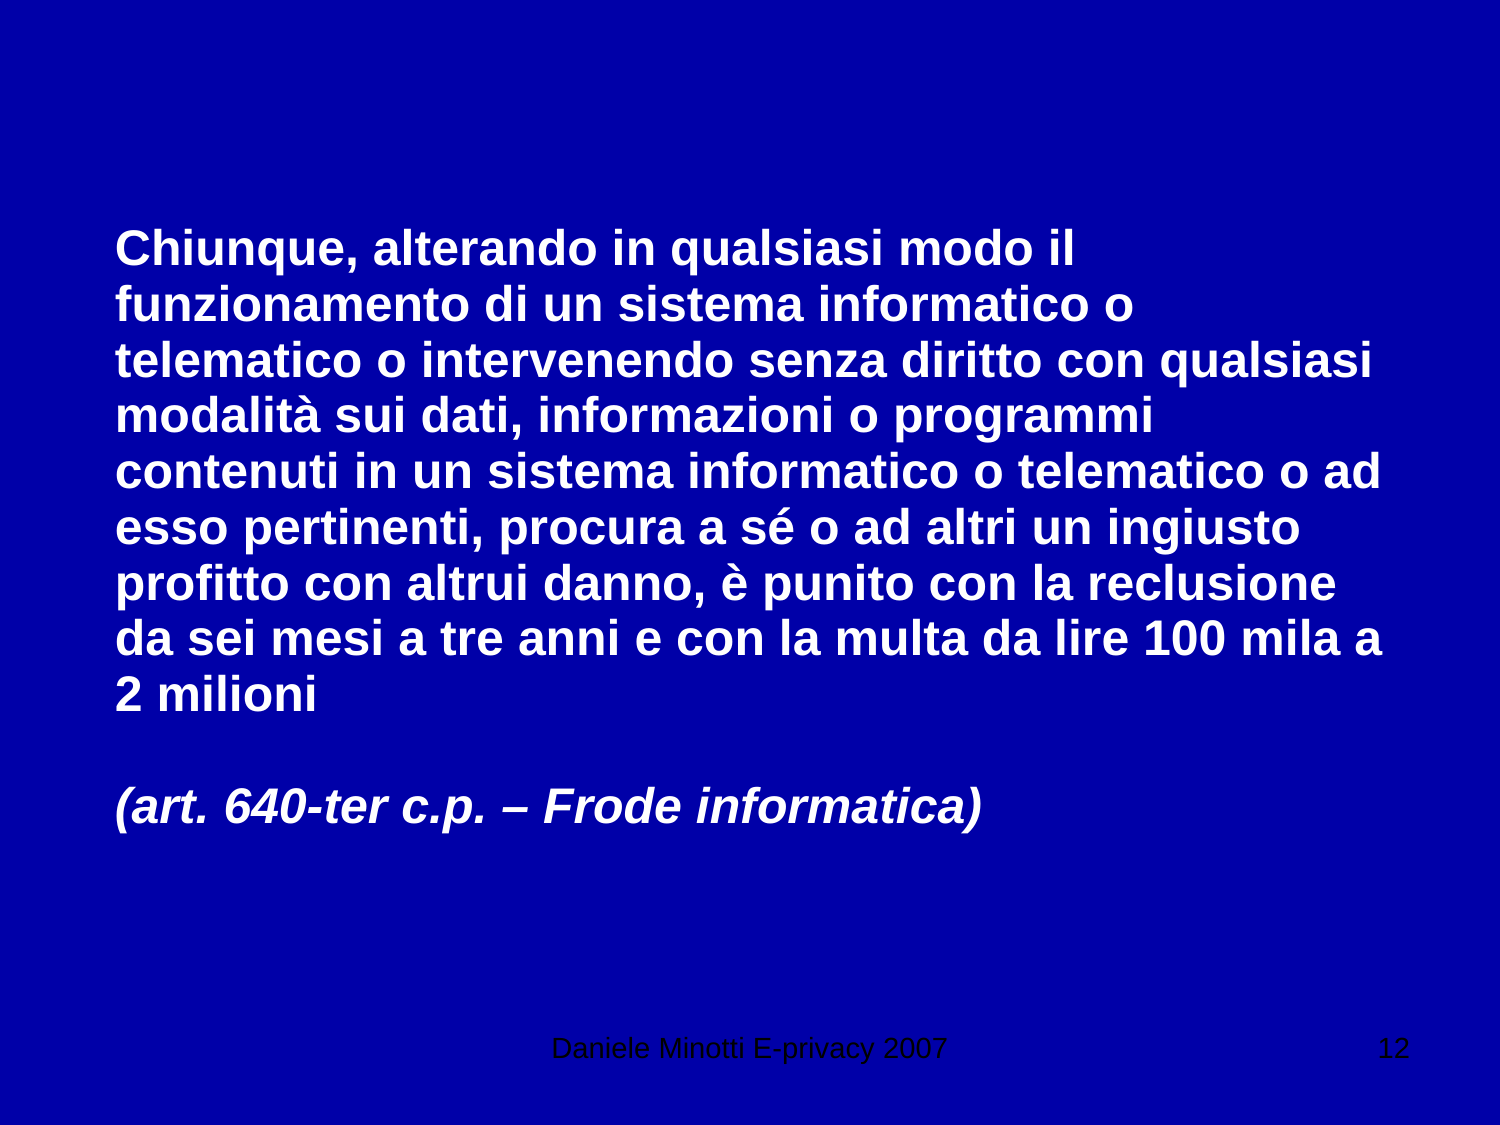

# Chiunque, alterando in qualsiasi modo il funzionamento di un sistema informatico o telematico o intervenendo senza diritto con qualsiasi modalità sui dati, informazioni o programmi contenuti in un sistema informatico o telematico o ad esso pertinenti, procura a sé o ad altri un ingiusto profitto con altrui danno, è punito con la reclusione da sei mesi a tre anni e con la multa da lire 100 mila a 2 milioni (art. 640-ter c.p. – Frode informatica)
Daniele Minotti E-privacy 2007
12